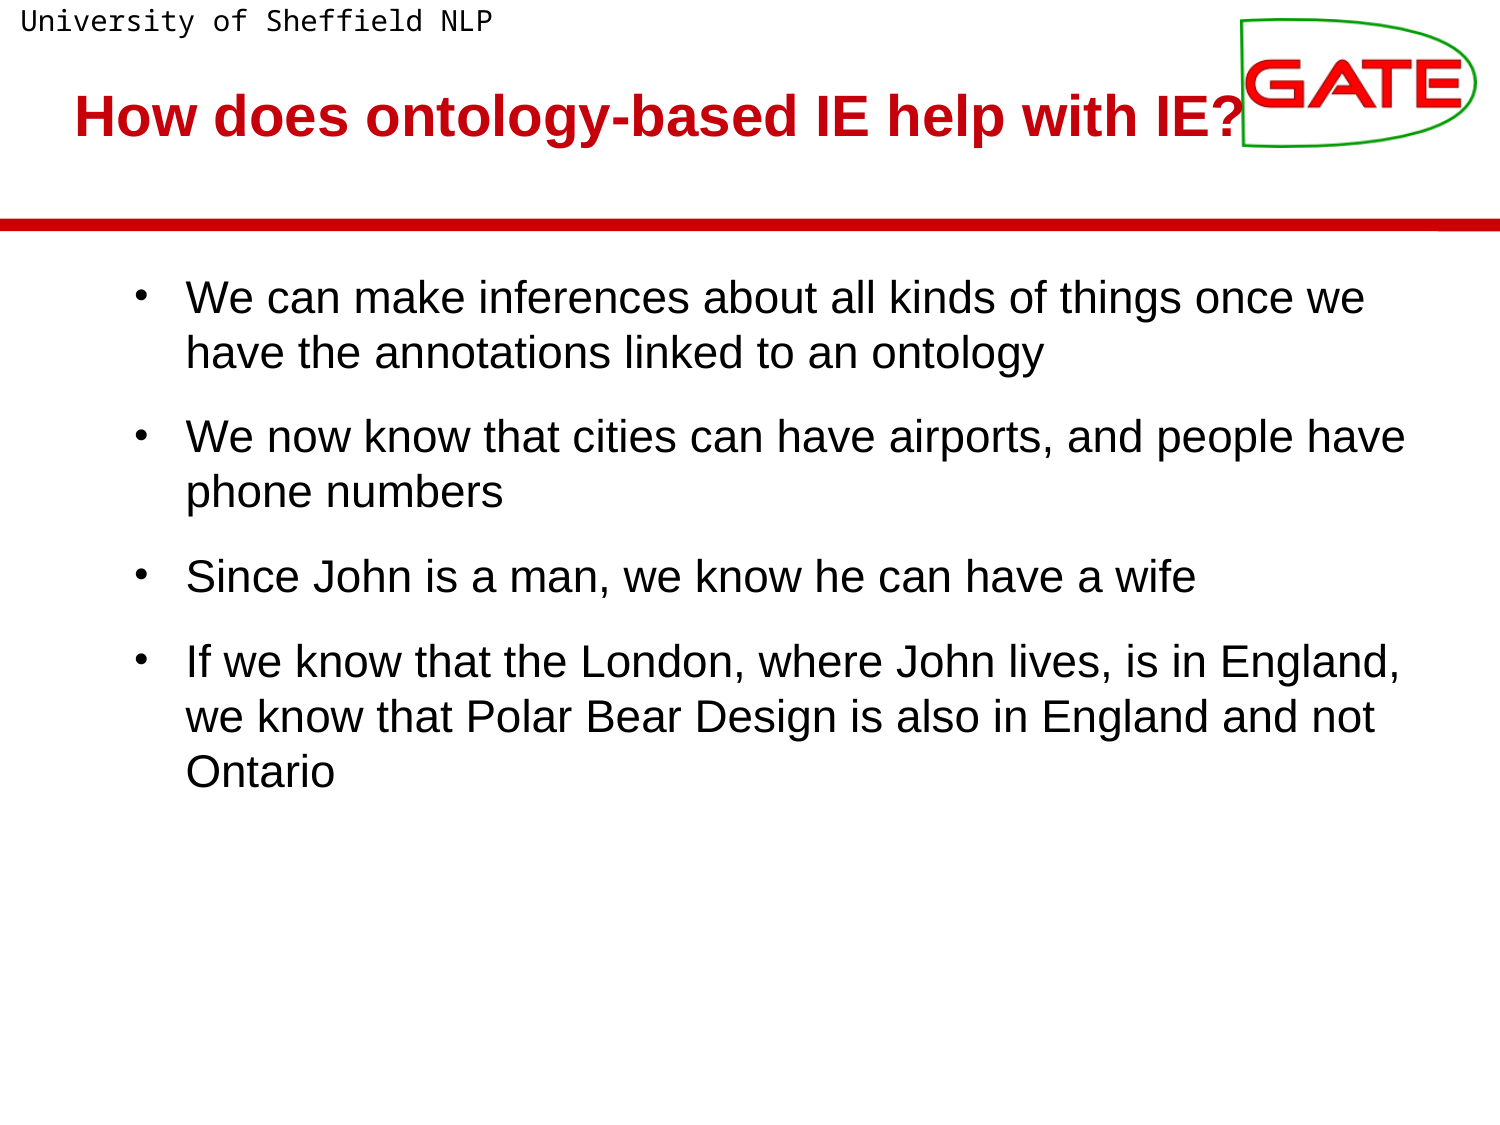

# How does ontology-based IE help with IE?
We can make inferences about all kinds of things once we have the annotations linked to an ontology
We now know that cities can have airports, and people have phone numbers
Since John is a man, we know he can have a wife
If we know that the London, where John lives, is in England, we know that Polar Bear Design is also in England and not Ontario